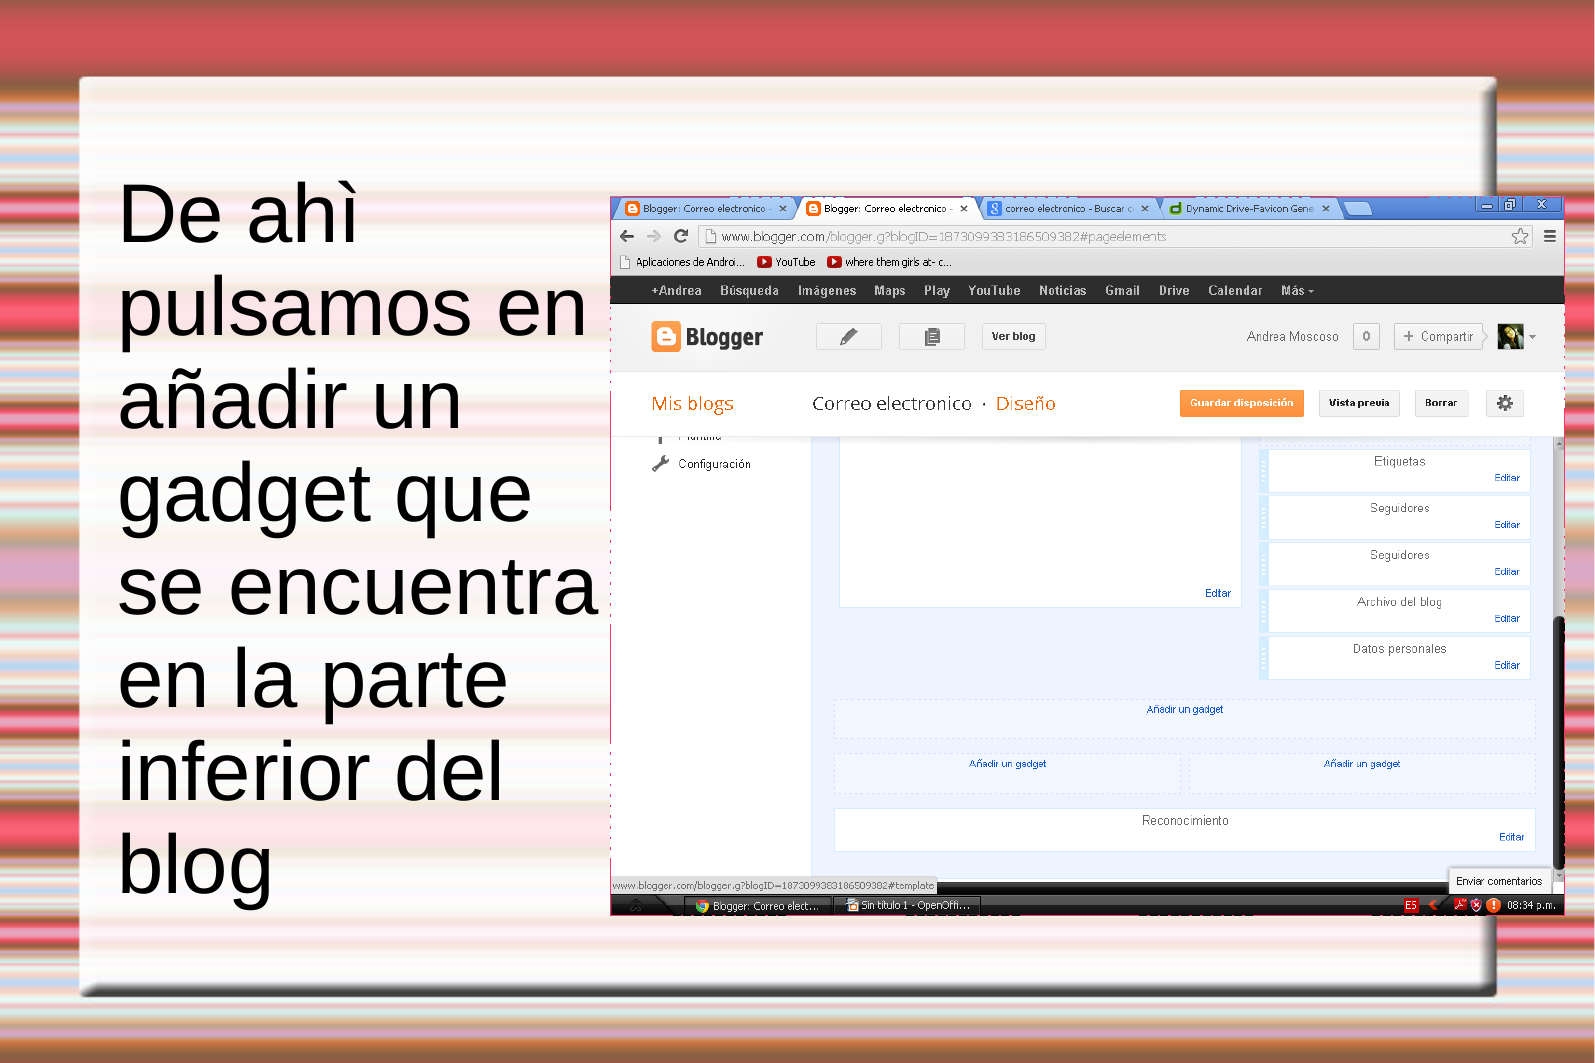

# De ahì pulsamos en añadir un gadget que se encuentra en la parte inferior del blog